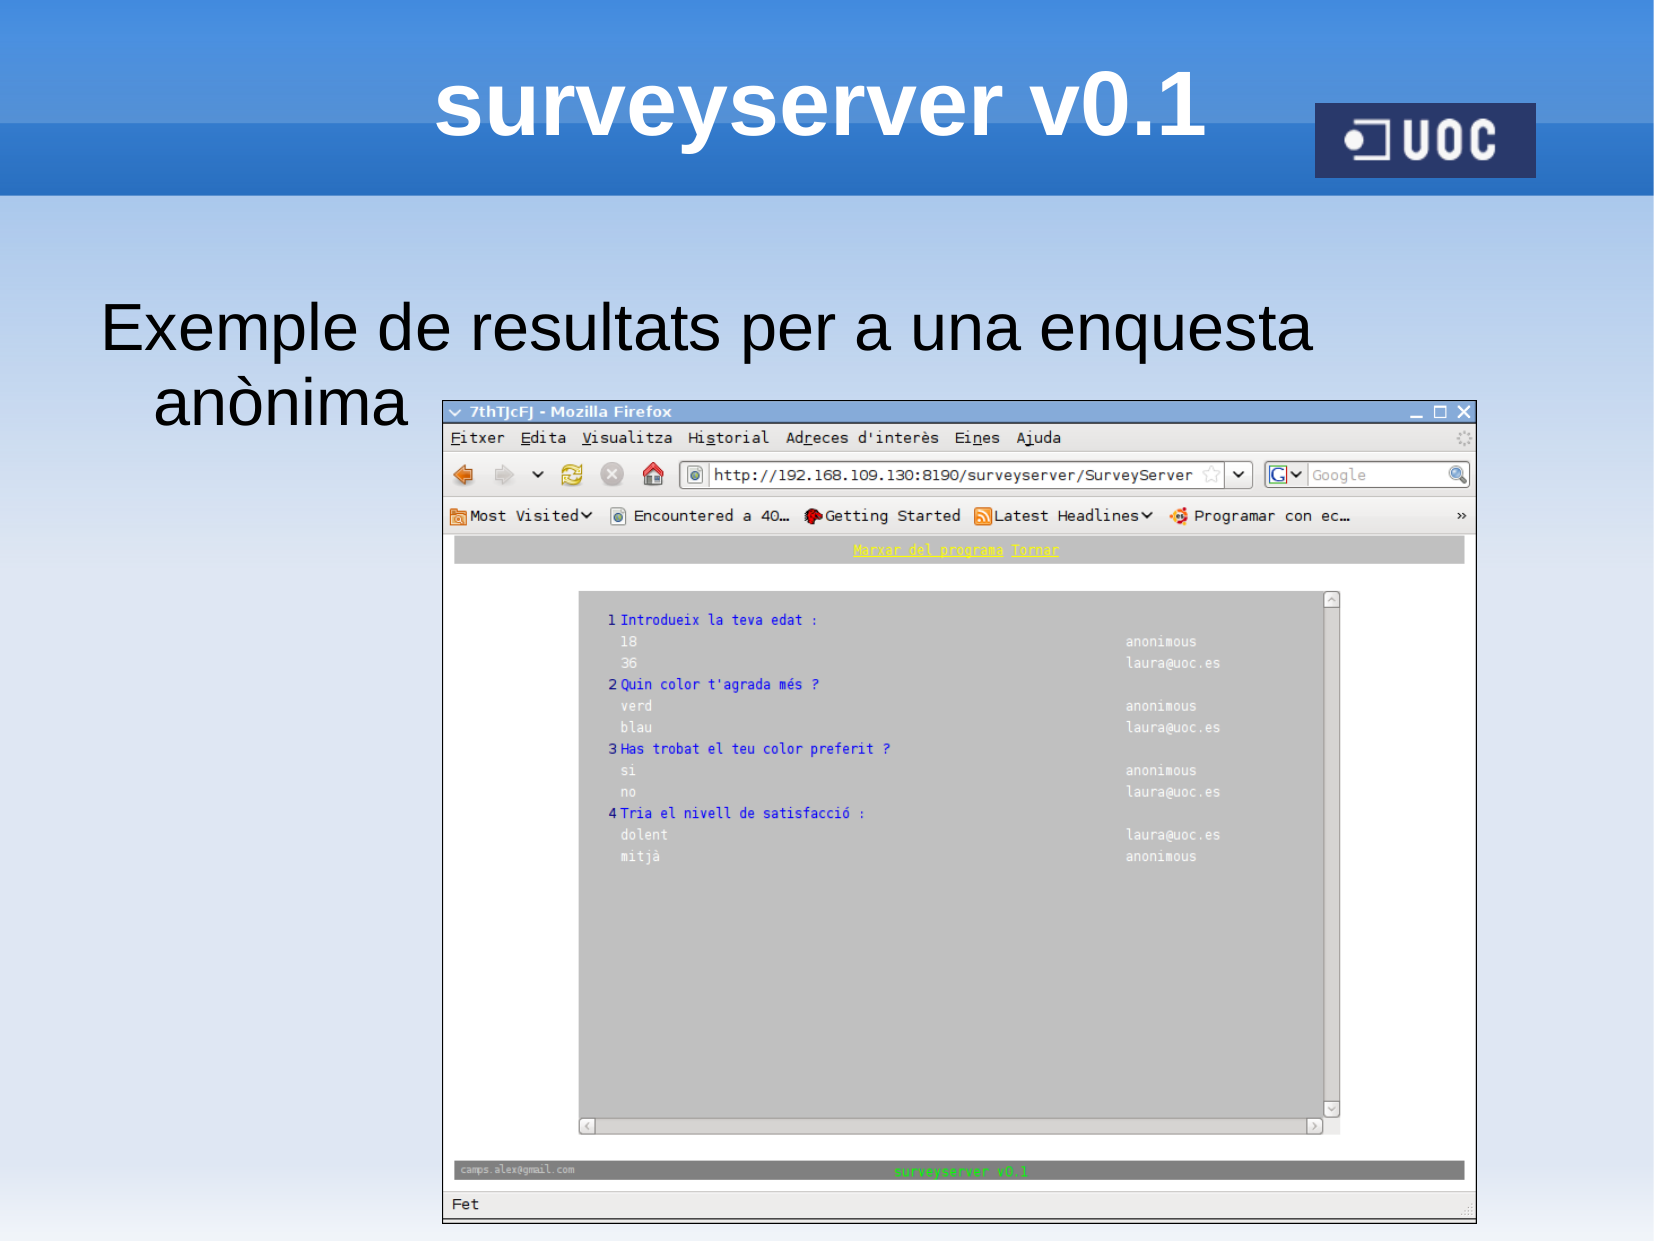

# surveyserver v0.1
Exemple de resultats per a una enquesta anònima